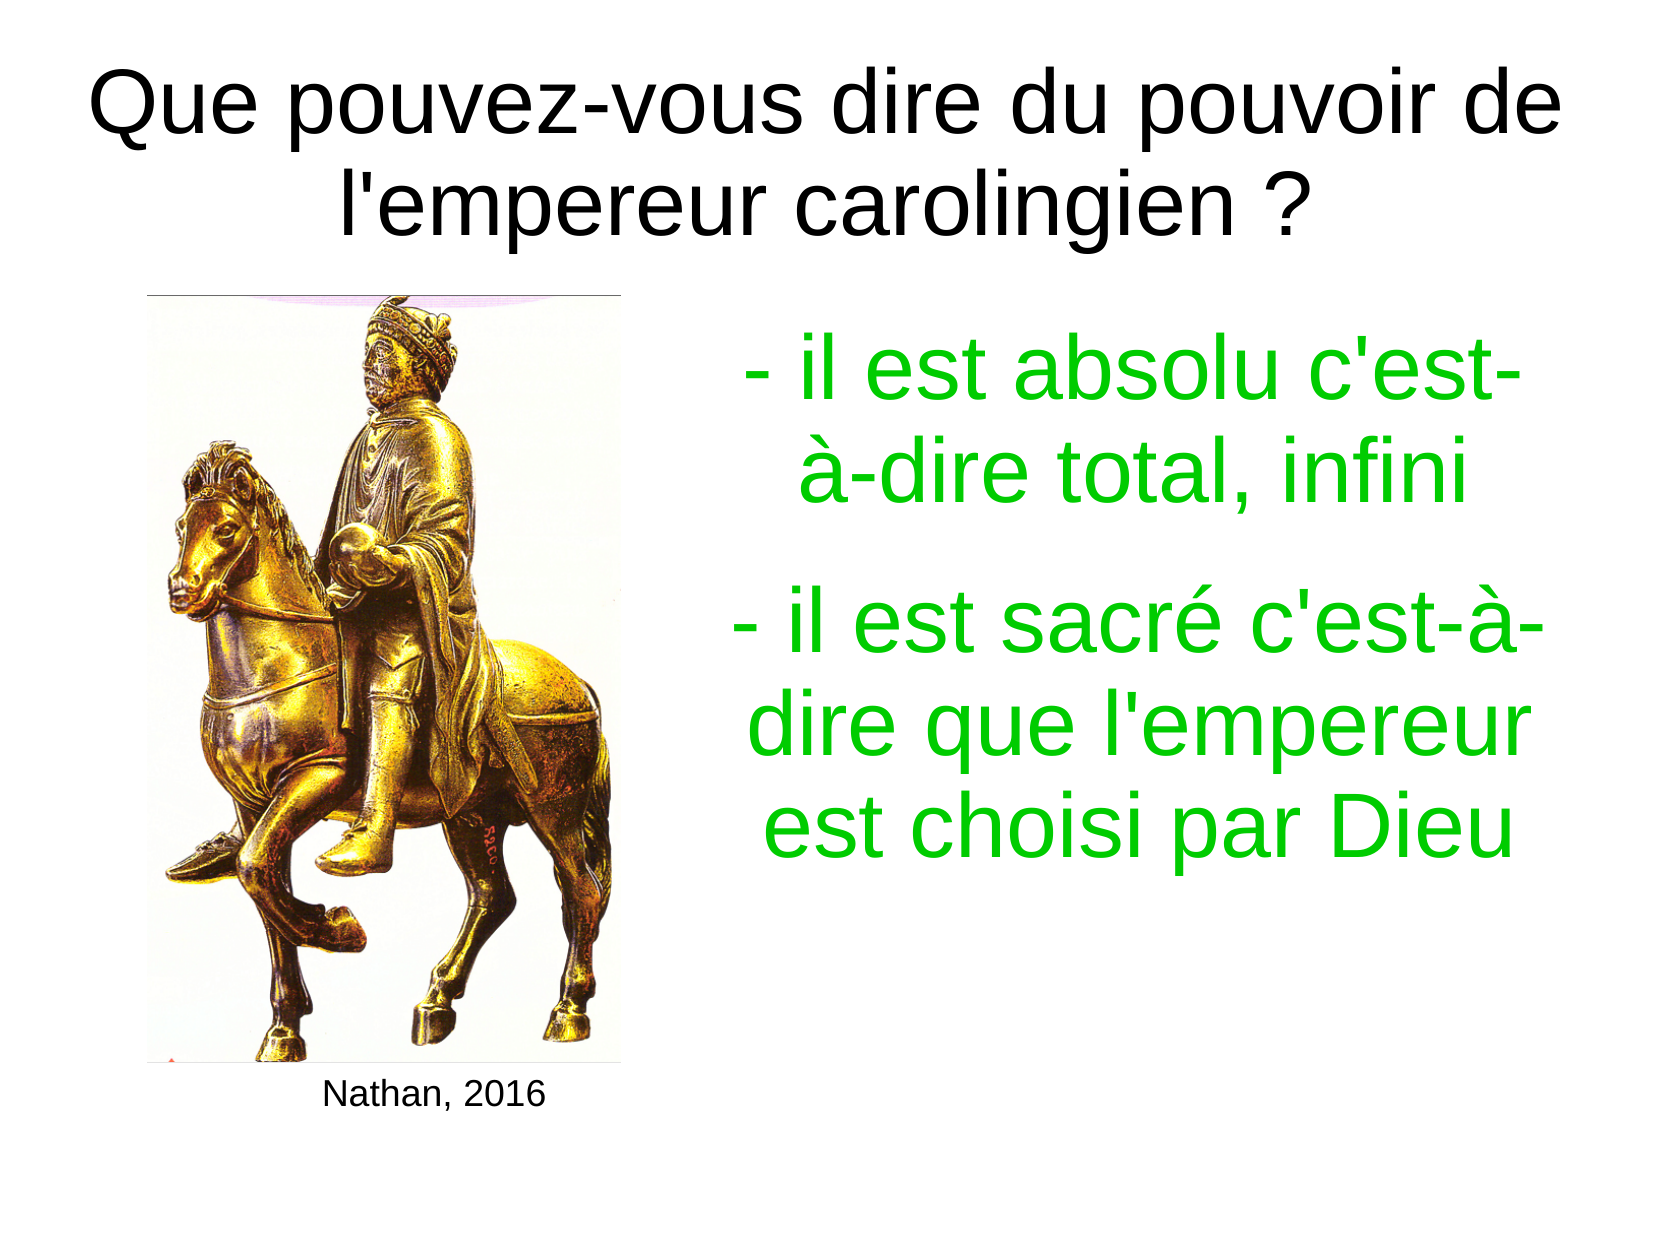

# Que pouvez-vous dire du pouvoir de l'empereur carolingien ?
- il est absolu c'est-à-dire total, infini
- il est sacré c'est-à-dire que l'empereur est choisi par Dieu
Nathan, 2016